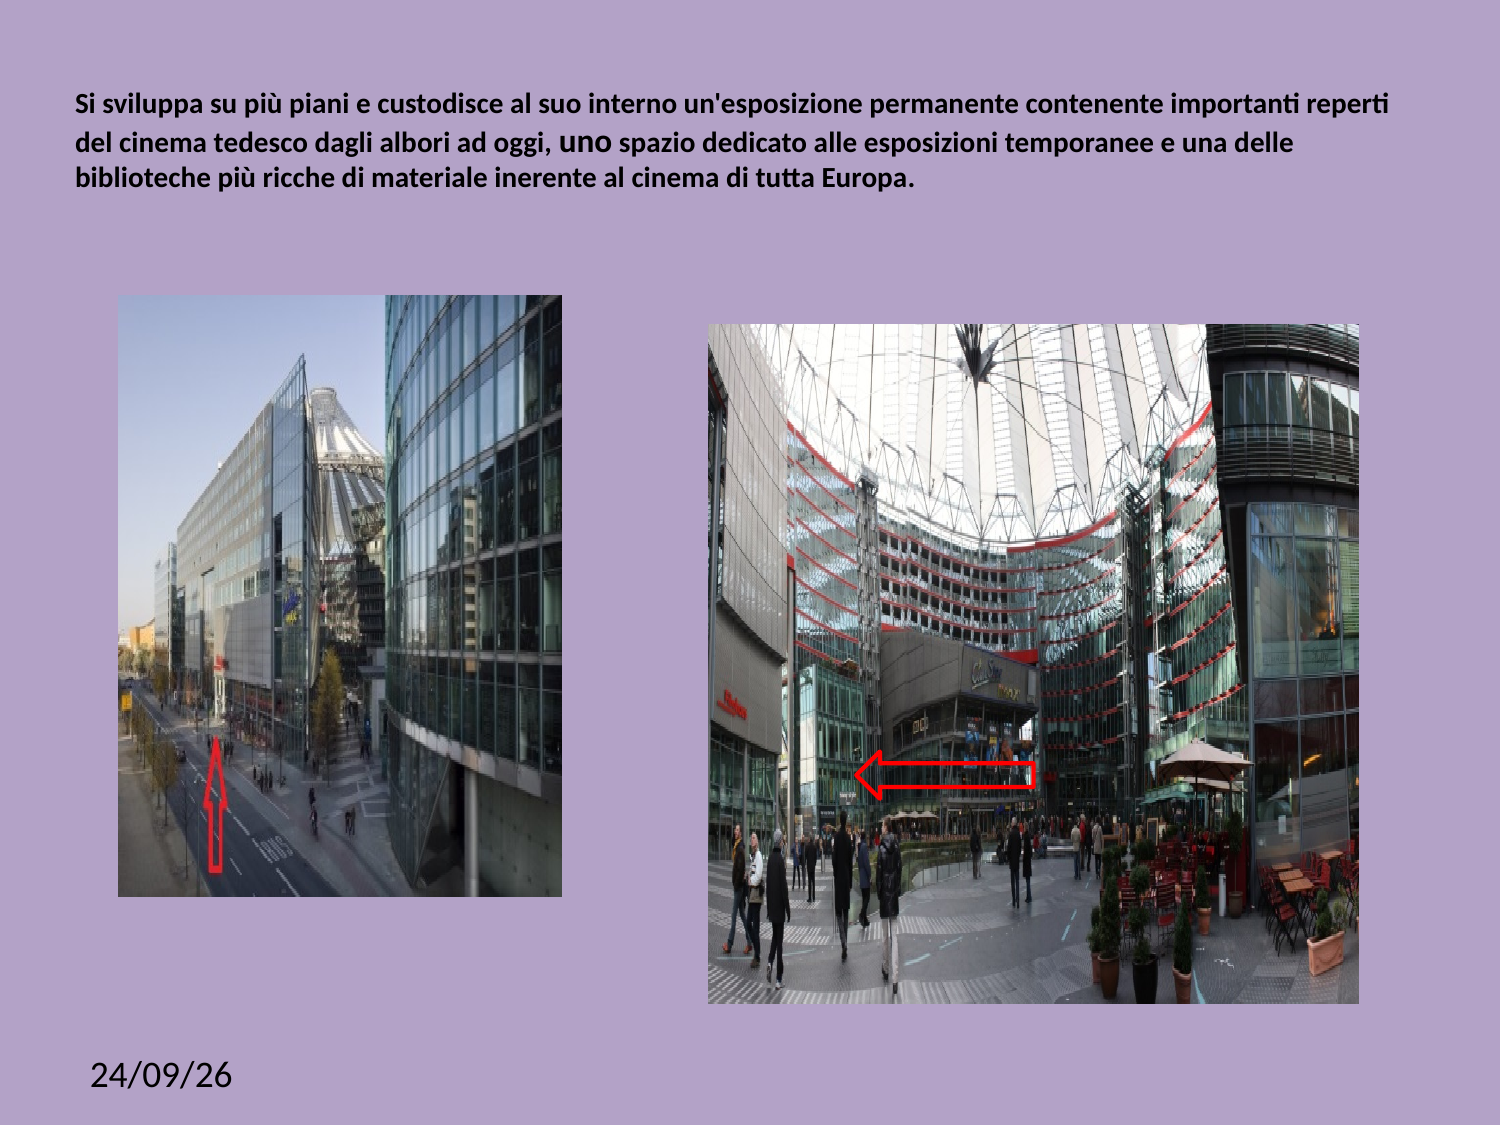

# Si sviluppa su più piani e custodisce al suo interno un'esposizione permanente contenente importanti reperti del cinema tedesco dagli albori ad oggi, uno spazio dedicato alle esposizioni temporanee e una delle biblioteche più ricche di materiale inerente al cinema di tutta Europa.